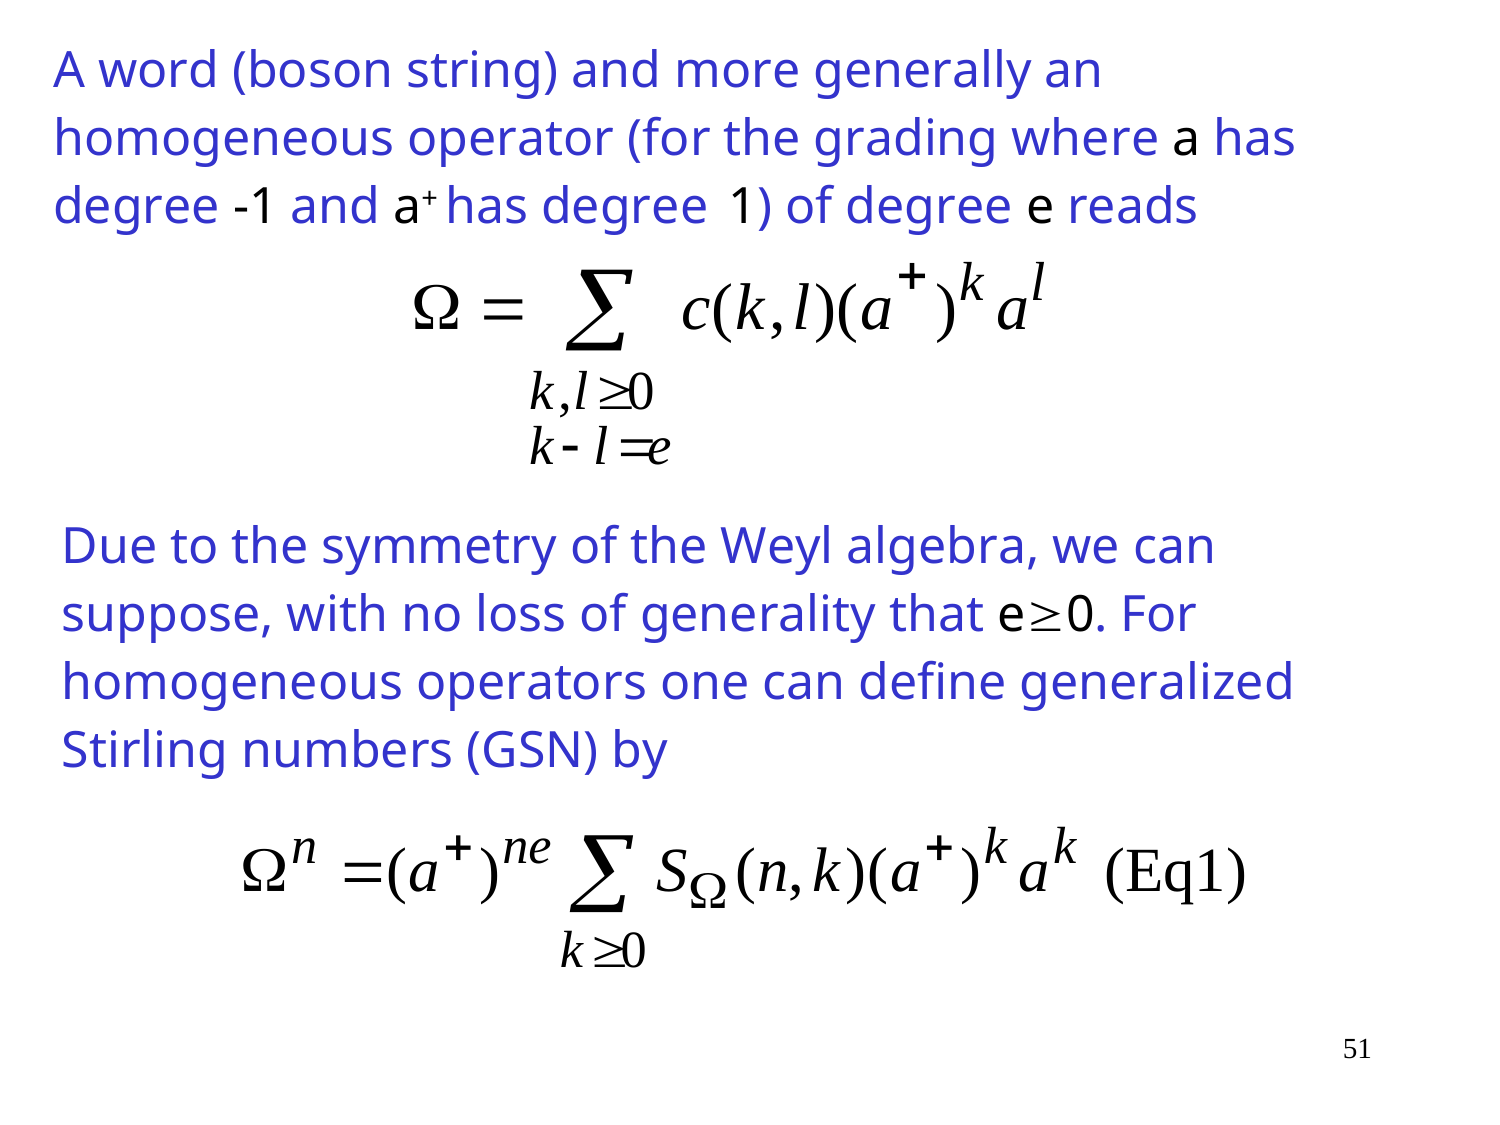

A word (boson string) and more generally an
homogeneous operator (for the grading where a has
degree -1 and a+ has degree 1) of degree e reads
Due to the symmetry of the Weyl algebra, we can
suppose, with no loss of generality that e0. For
homogeneous operators one can define generalized
Stirling numbers (GSN) by
51